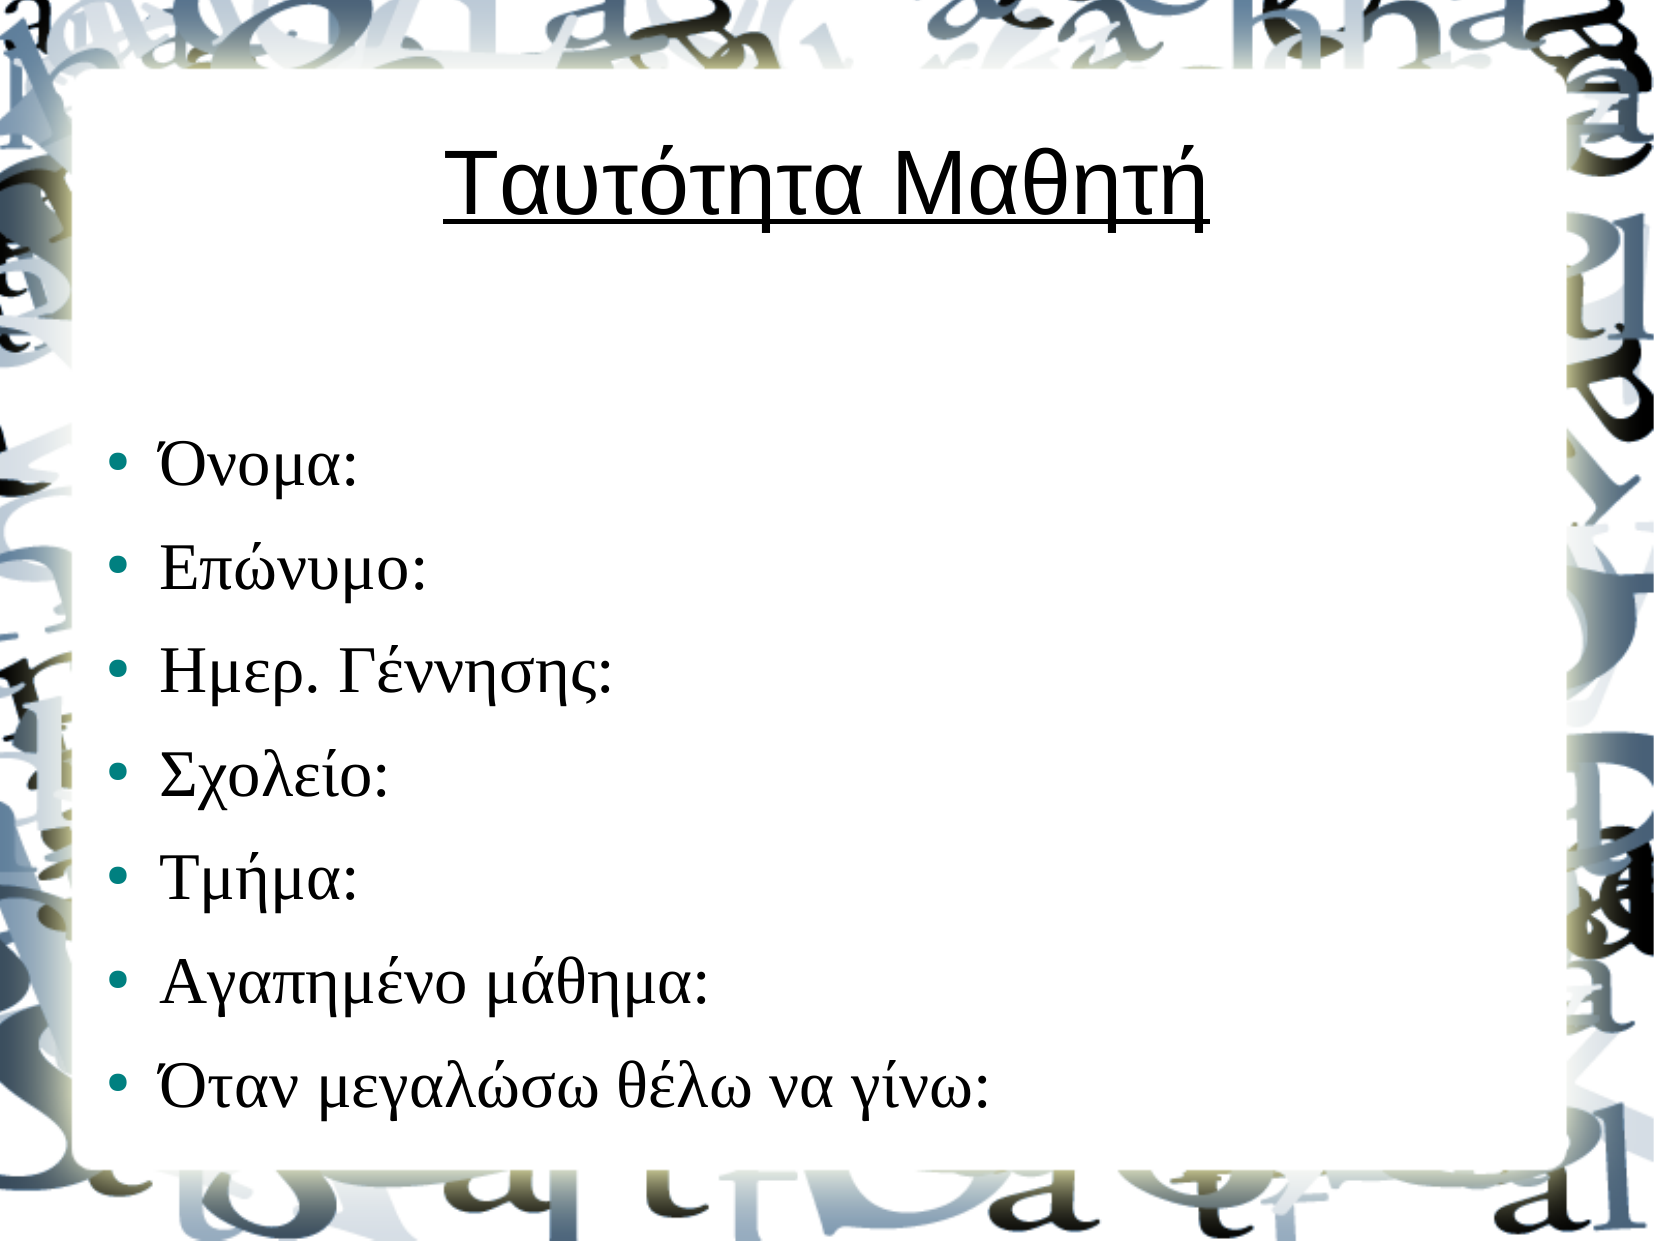

# Ταυτότητα Μαθητή
Όνομα:
Επώνυμο:
Ημερ. Γέννησης:
Σχολείο:
Τμήμα:
Αγαπημένο μάθημα:
Όταν μεγαλώσω θέλω να γίνω: